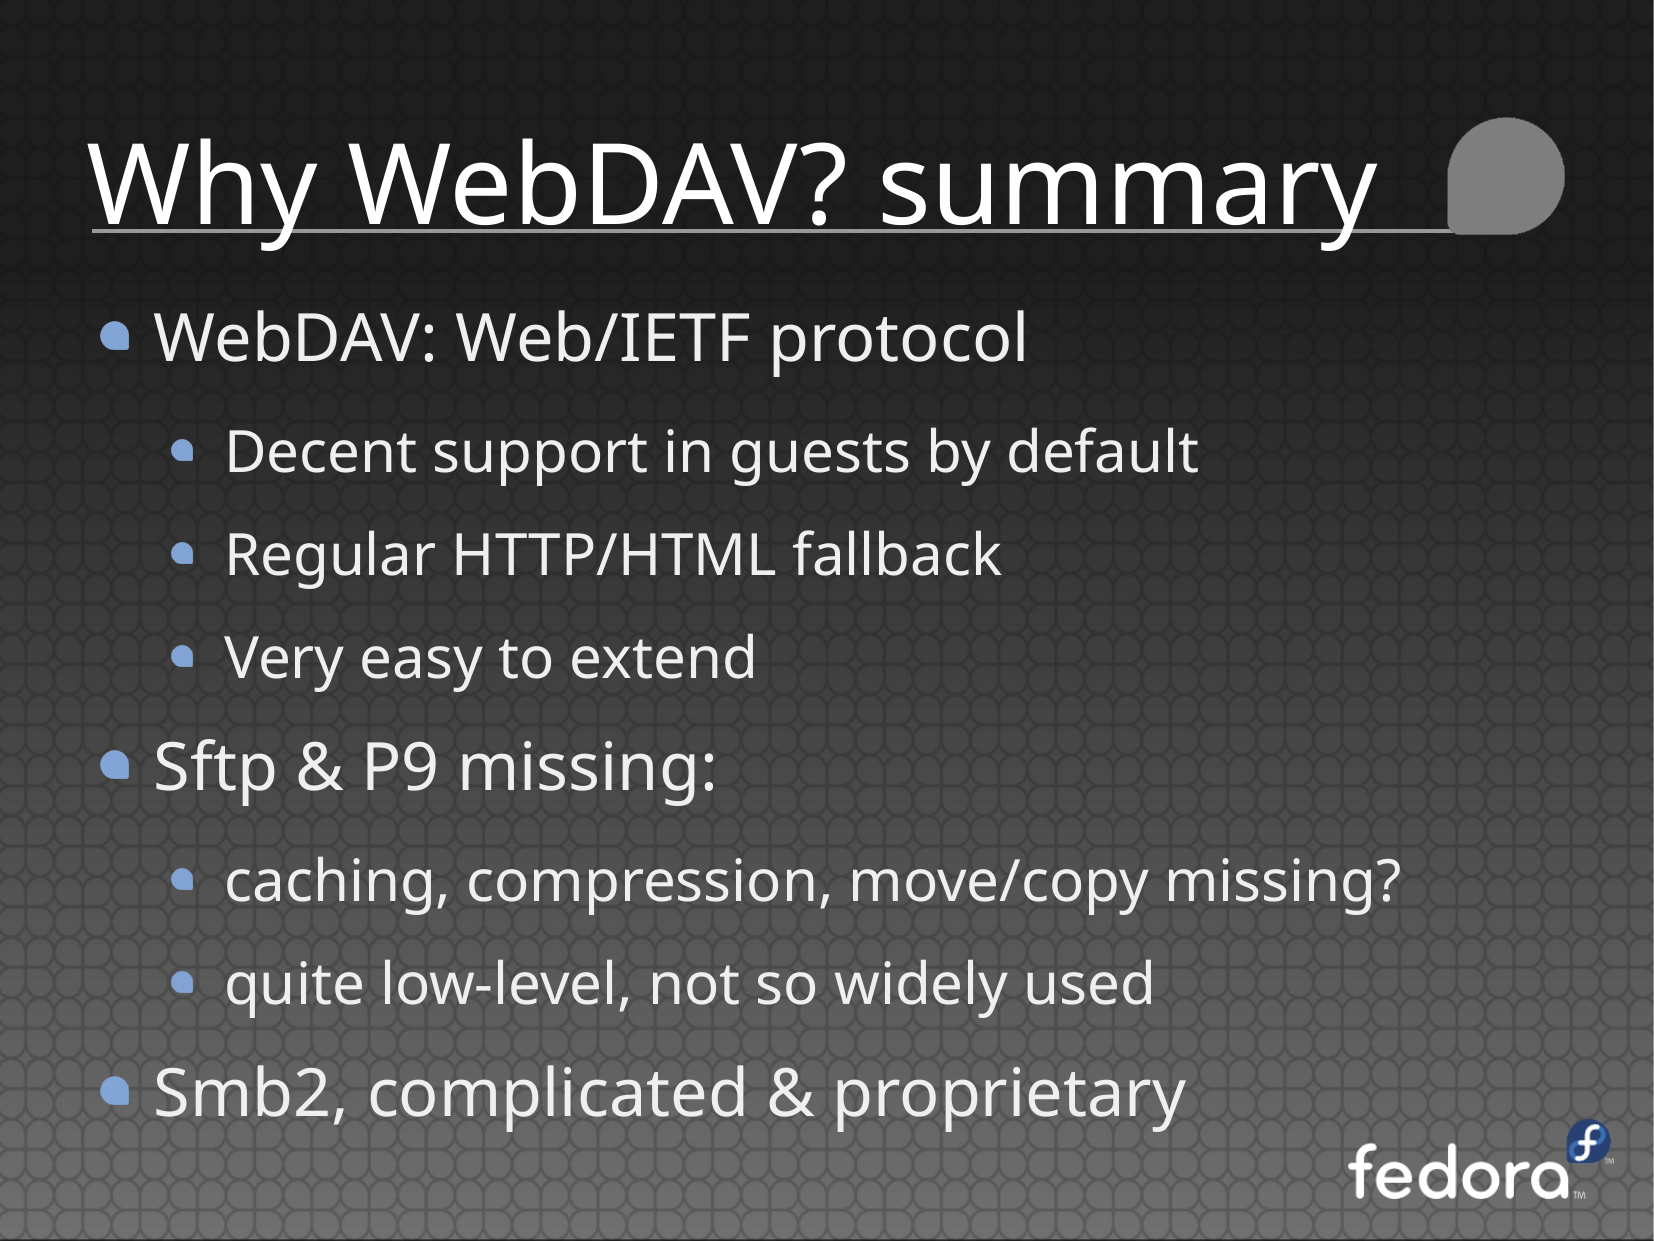

# Why WebDAV? summary
WebDAV: Web/IETF protocol
Decent support in guests by default
Regular HTTP/HTML fallback
Very easy to extend
Sftp & P9 missing:
caching, compression, move/copy missing?
quite low-level, not so widely used
Smb2, complicated & proprietary